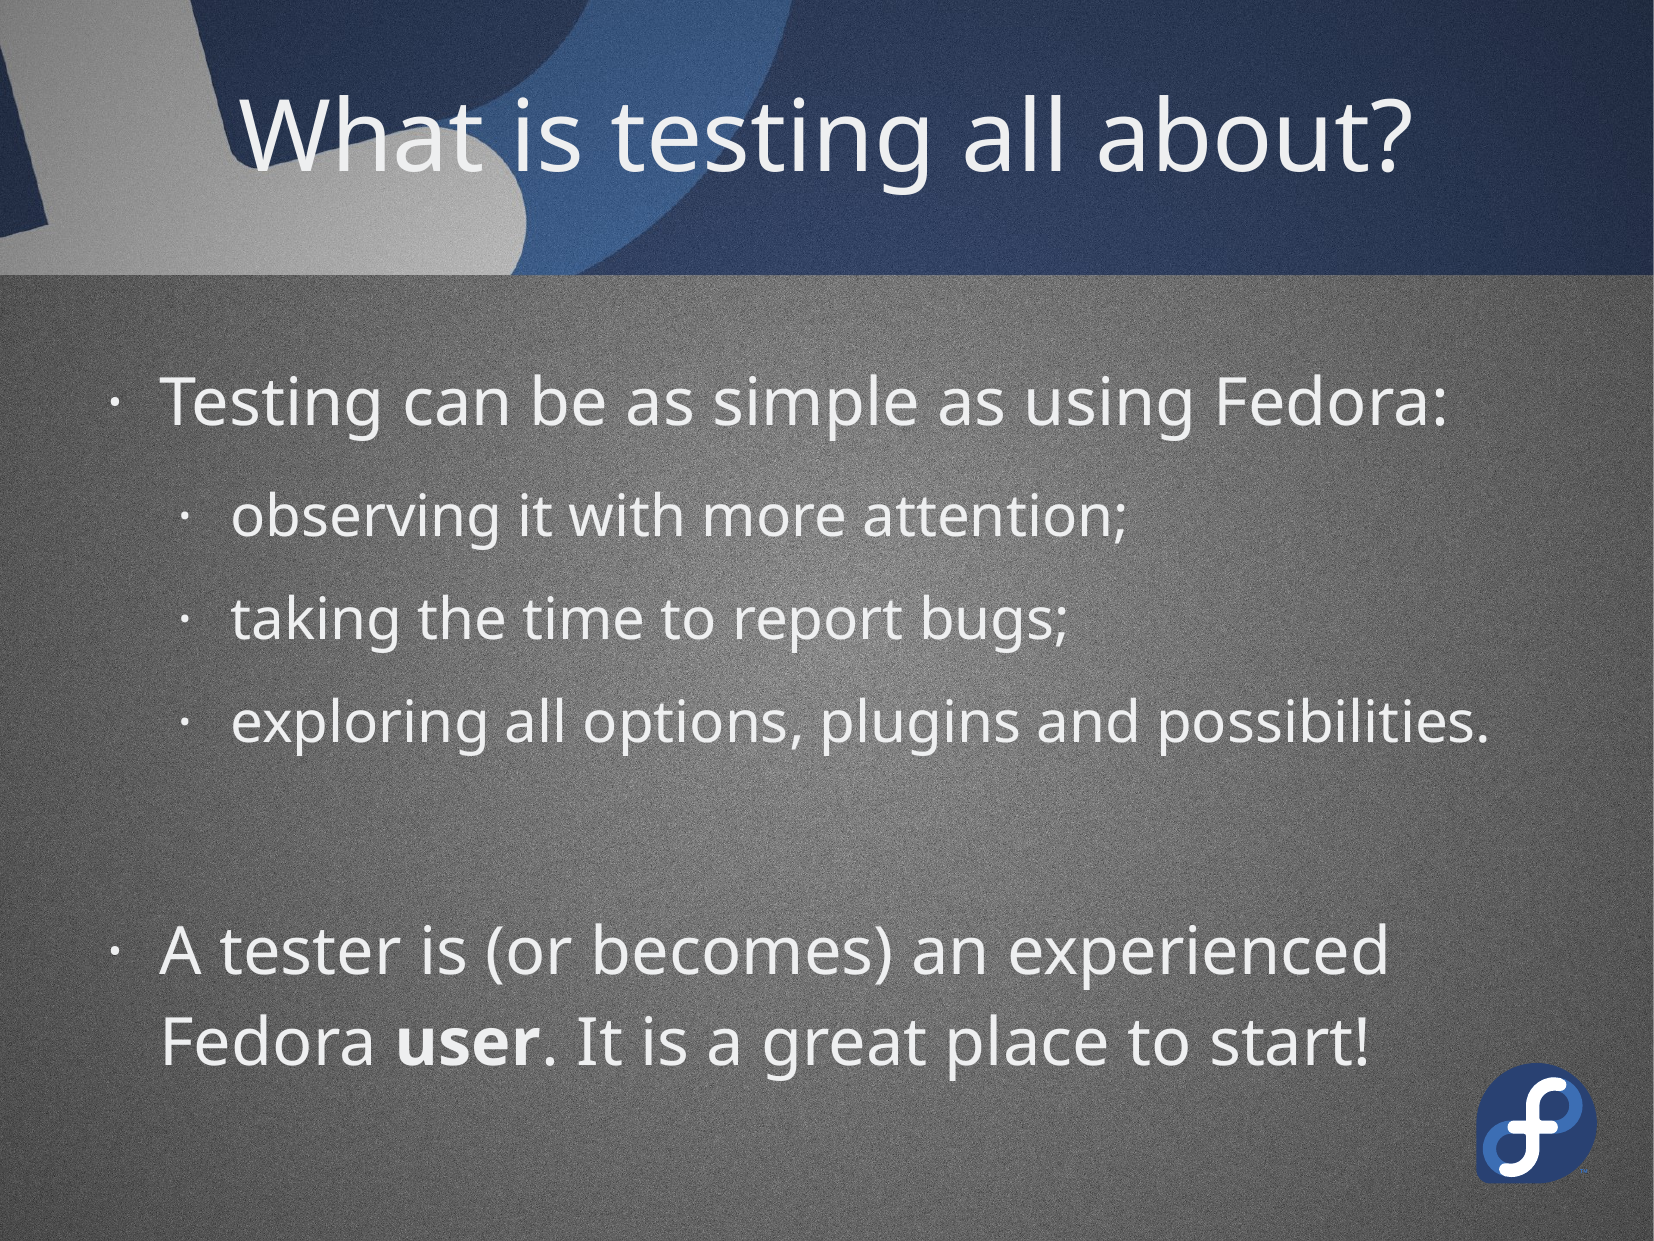

# What is testing all about?
Testing can be as simple as using Fedora:
observing it with more attention;
taking the time to report bugs;
exploring all options, plugins and possibilities.
A tester is (or becomes) an experienced Fedora user. It is a great place to start!